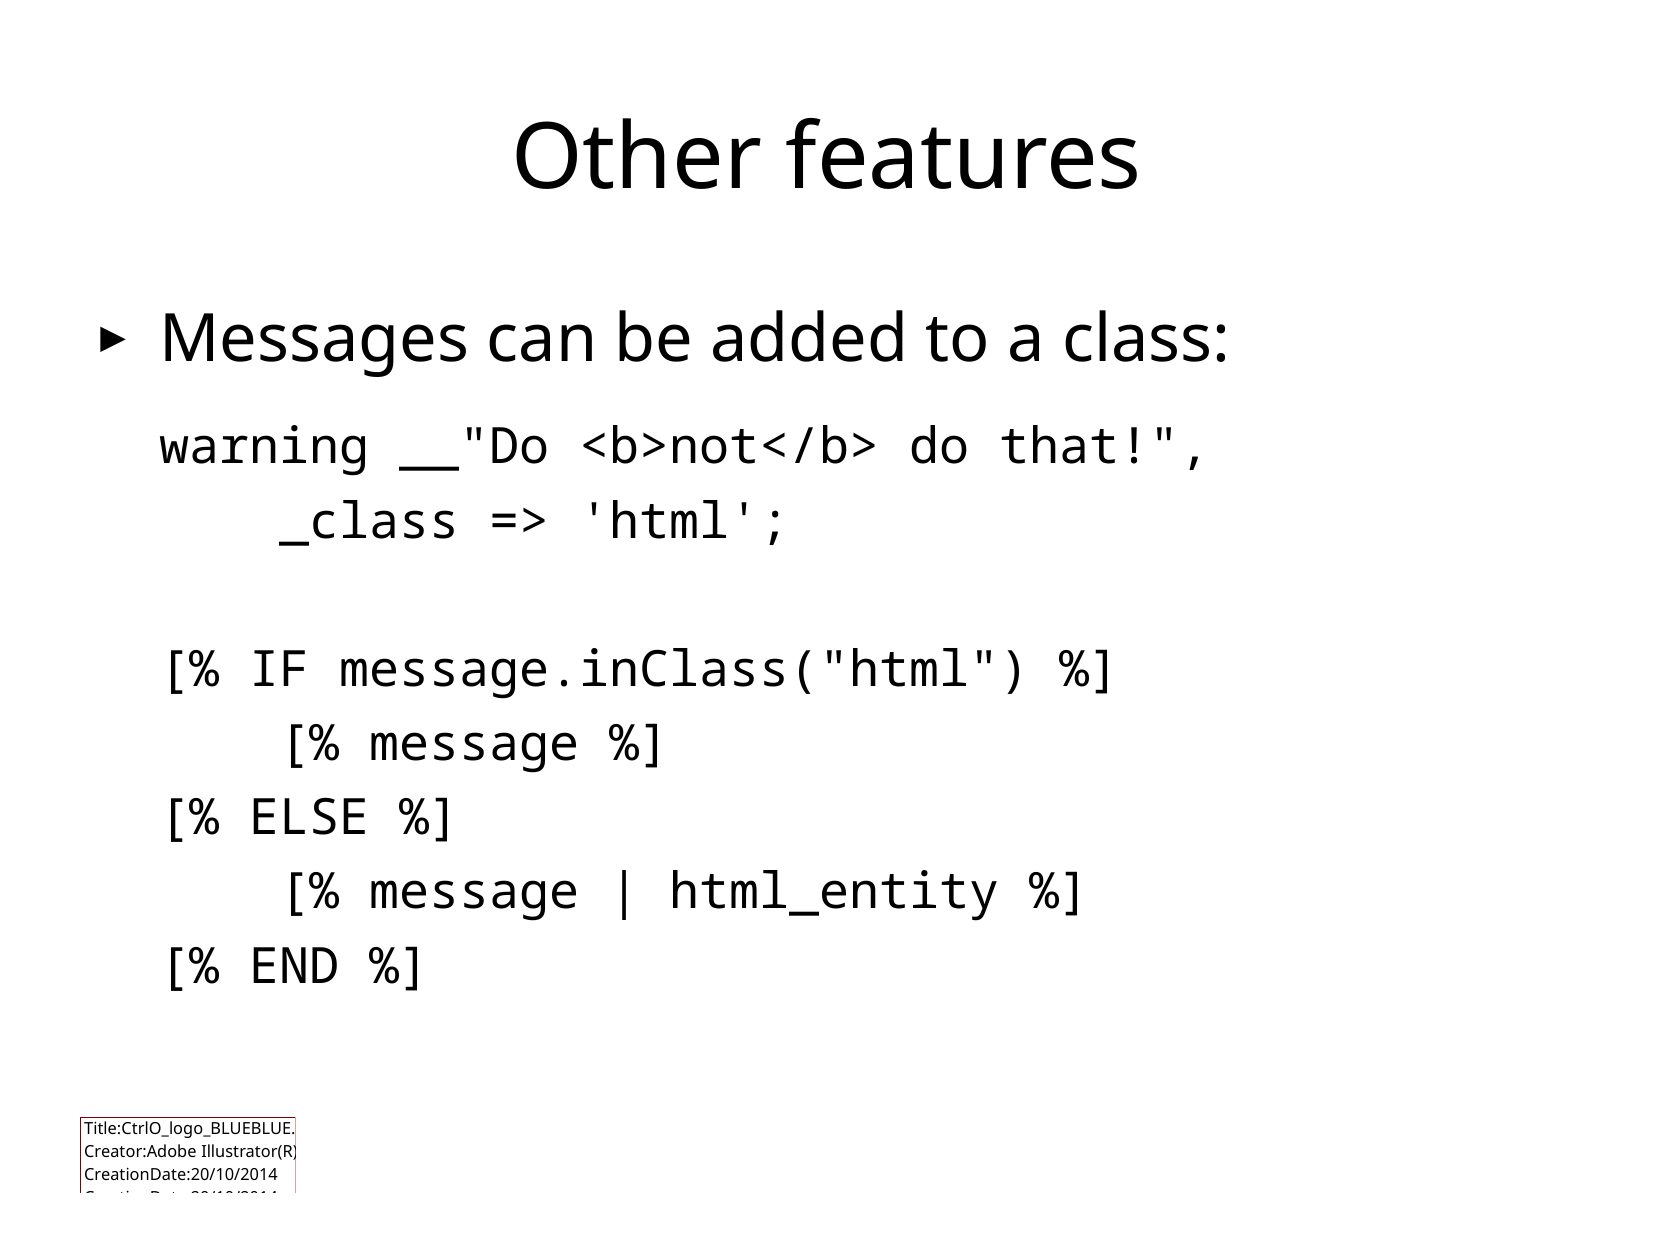

# Other features
Messages can be added to a class:
warning __"Do <b>not</b> do that!",
 _class => 'html';
[% IF message.inClass("html") %]
 [% message %]
[% ELSE %]
 [% message | html_entity %]
[% END %]